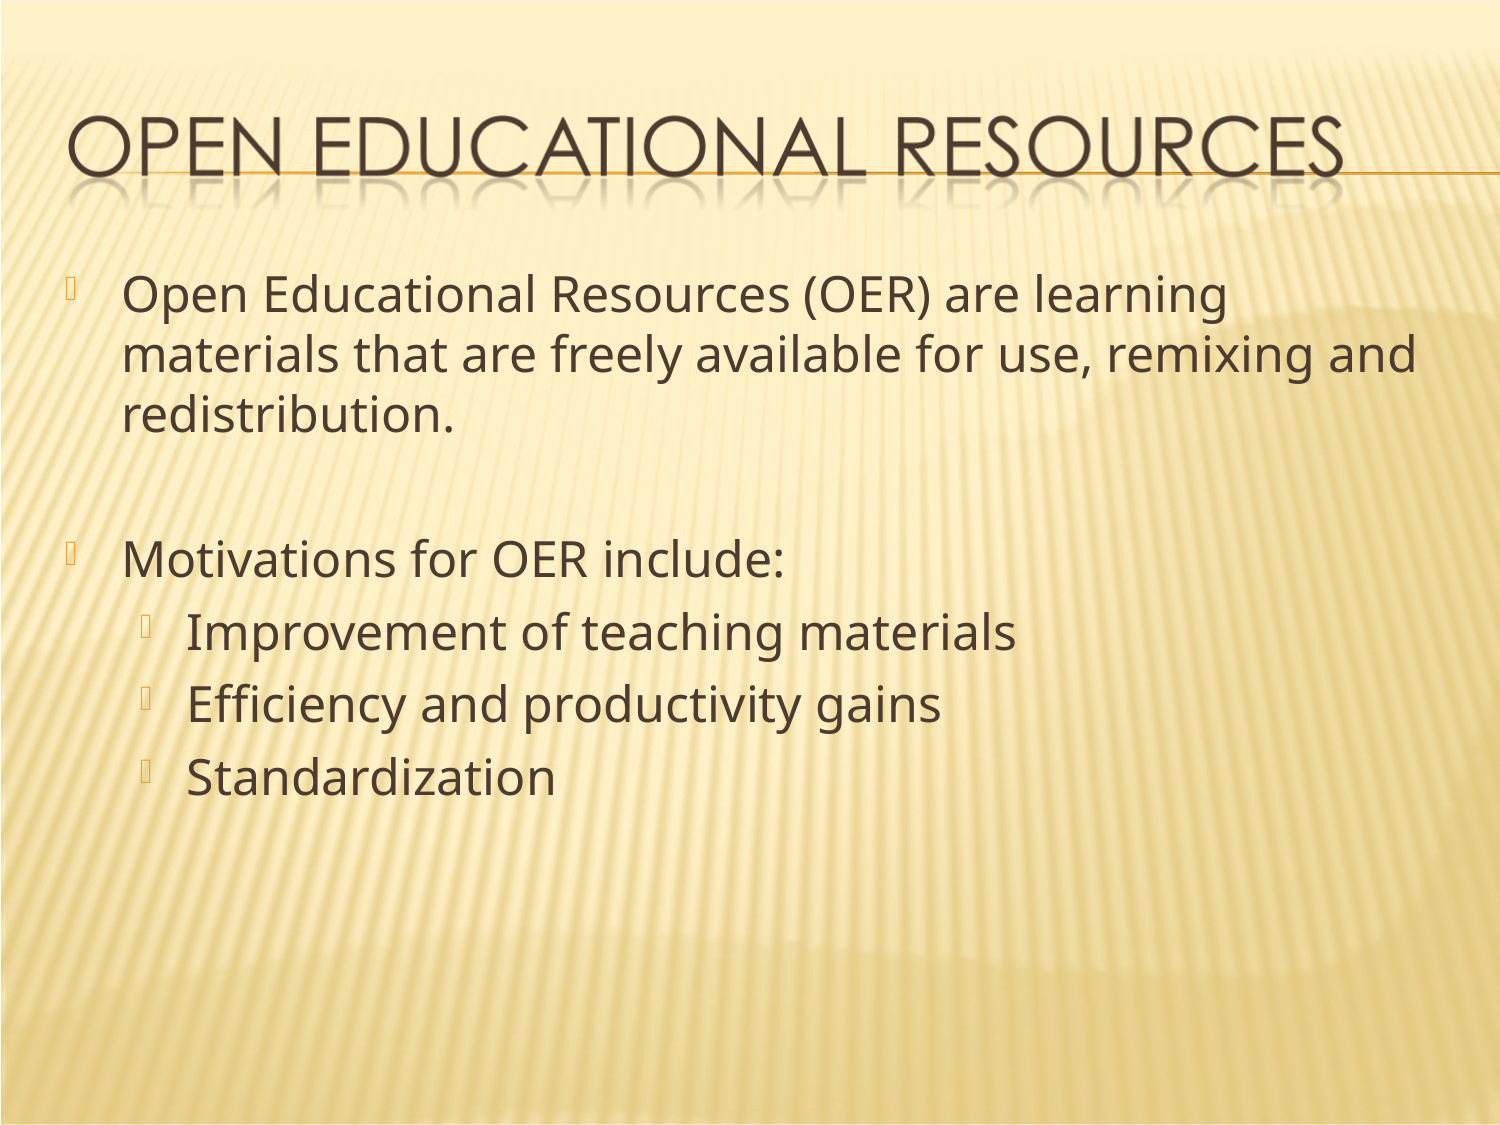

# Open Educational Resources (OER) are learning materials that are freely available for use, remixing and redistribution.
Motivations for OER include:
Improvement of teaching materials
Efficiency and productivity gains
Standardization